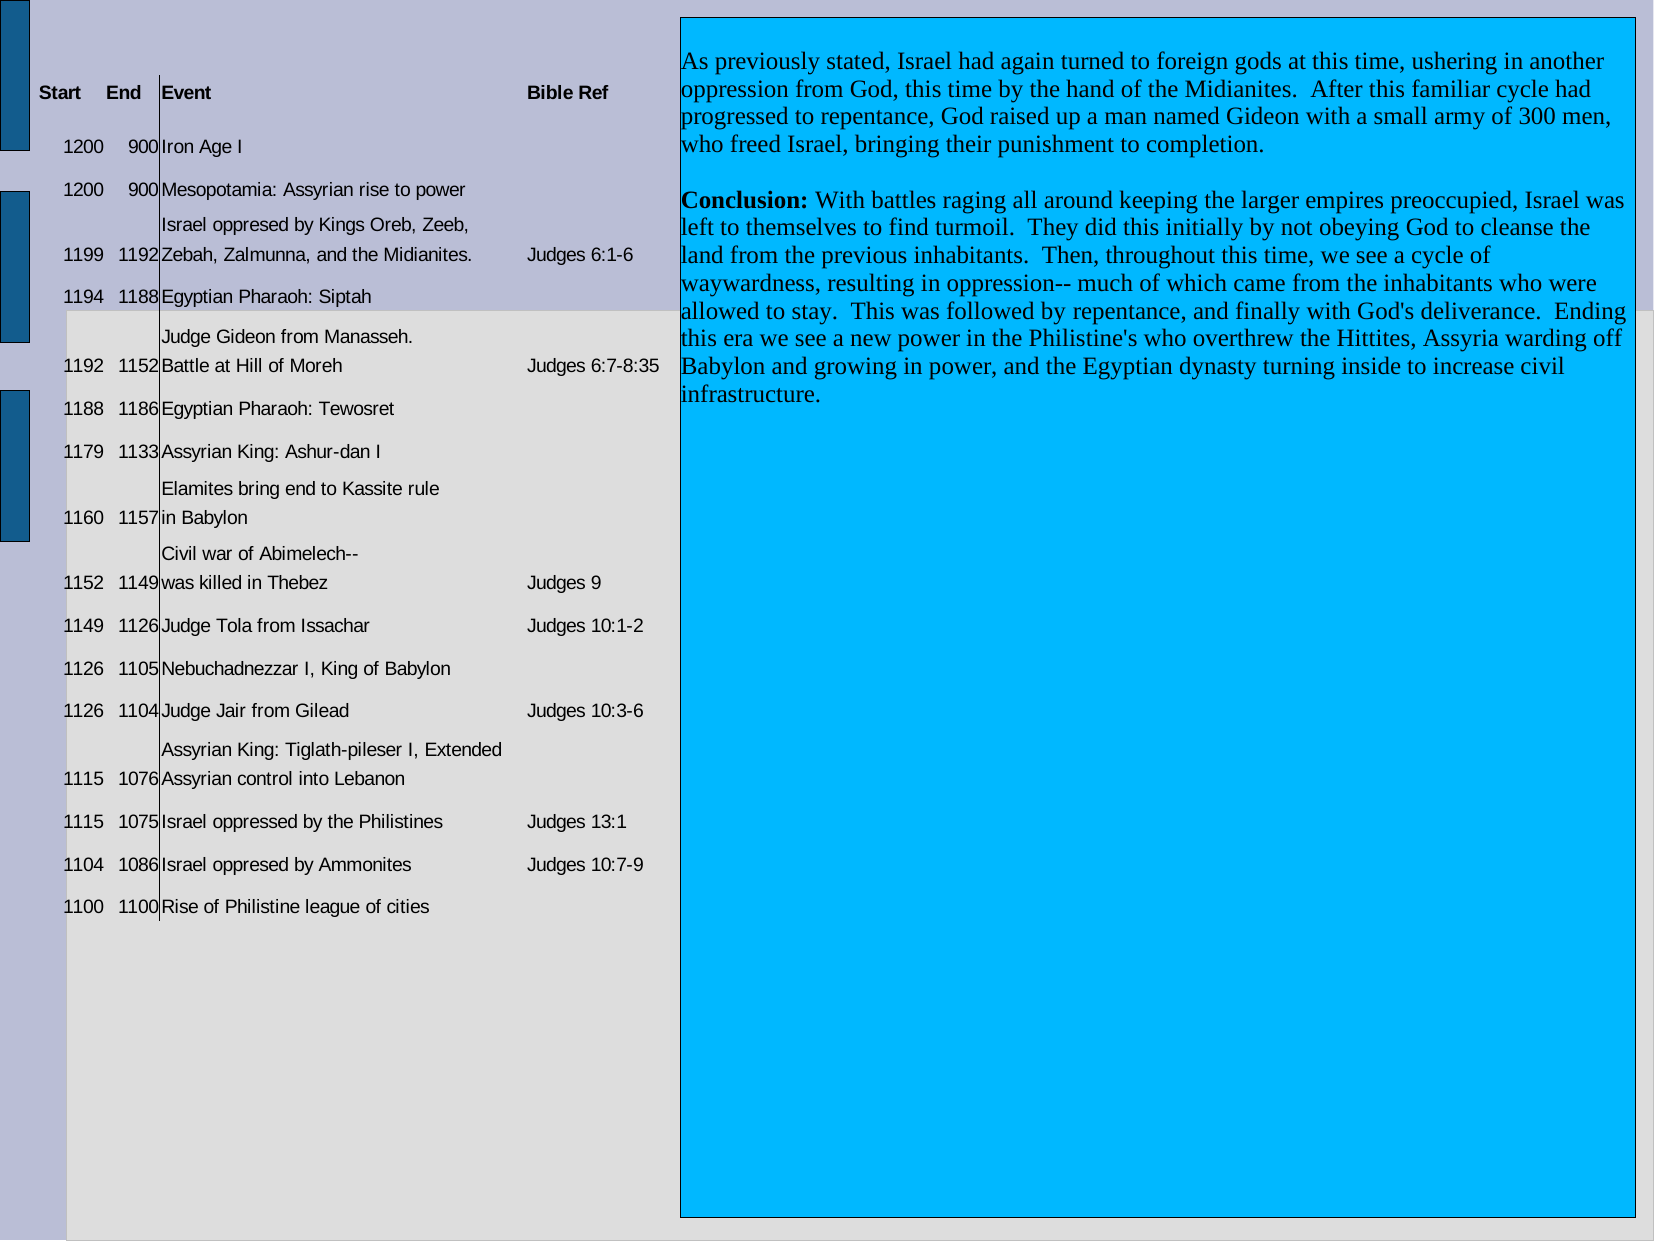

As previously stated, Israel had again turned to foreign gods at this time, ushering in another oppression from God, this time by the hand of the Midianites. After this familiar cycle had progressed to repentance, God raised up a man named Gideon with a small army of 300 men, who freed Israel, bringing their punishment to completion.
Conclusion: With battles raging all around keeping the larger empires preoccupied, Israel was left to themselves to find turmoil. They did this initially by not obeying God to cleanse the land from the previous inhabitants. Then, throughout this time, we see a cycle of waywardness, resulting in oppression-- much of which came from the inhabitants who were allowed to stay. This was followed by repentance, and finally with God's deliverance. Ending this era we see a new power in the Philistine's who overthrew the Hittites, Assyria warding off Babylon and growing in power, and the Egyptian dynasty turning inside to increase civil infrastructure.